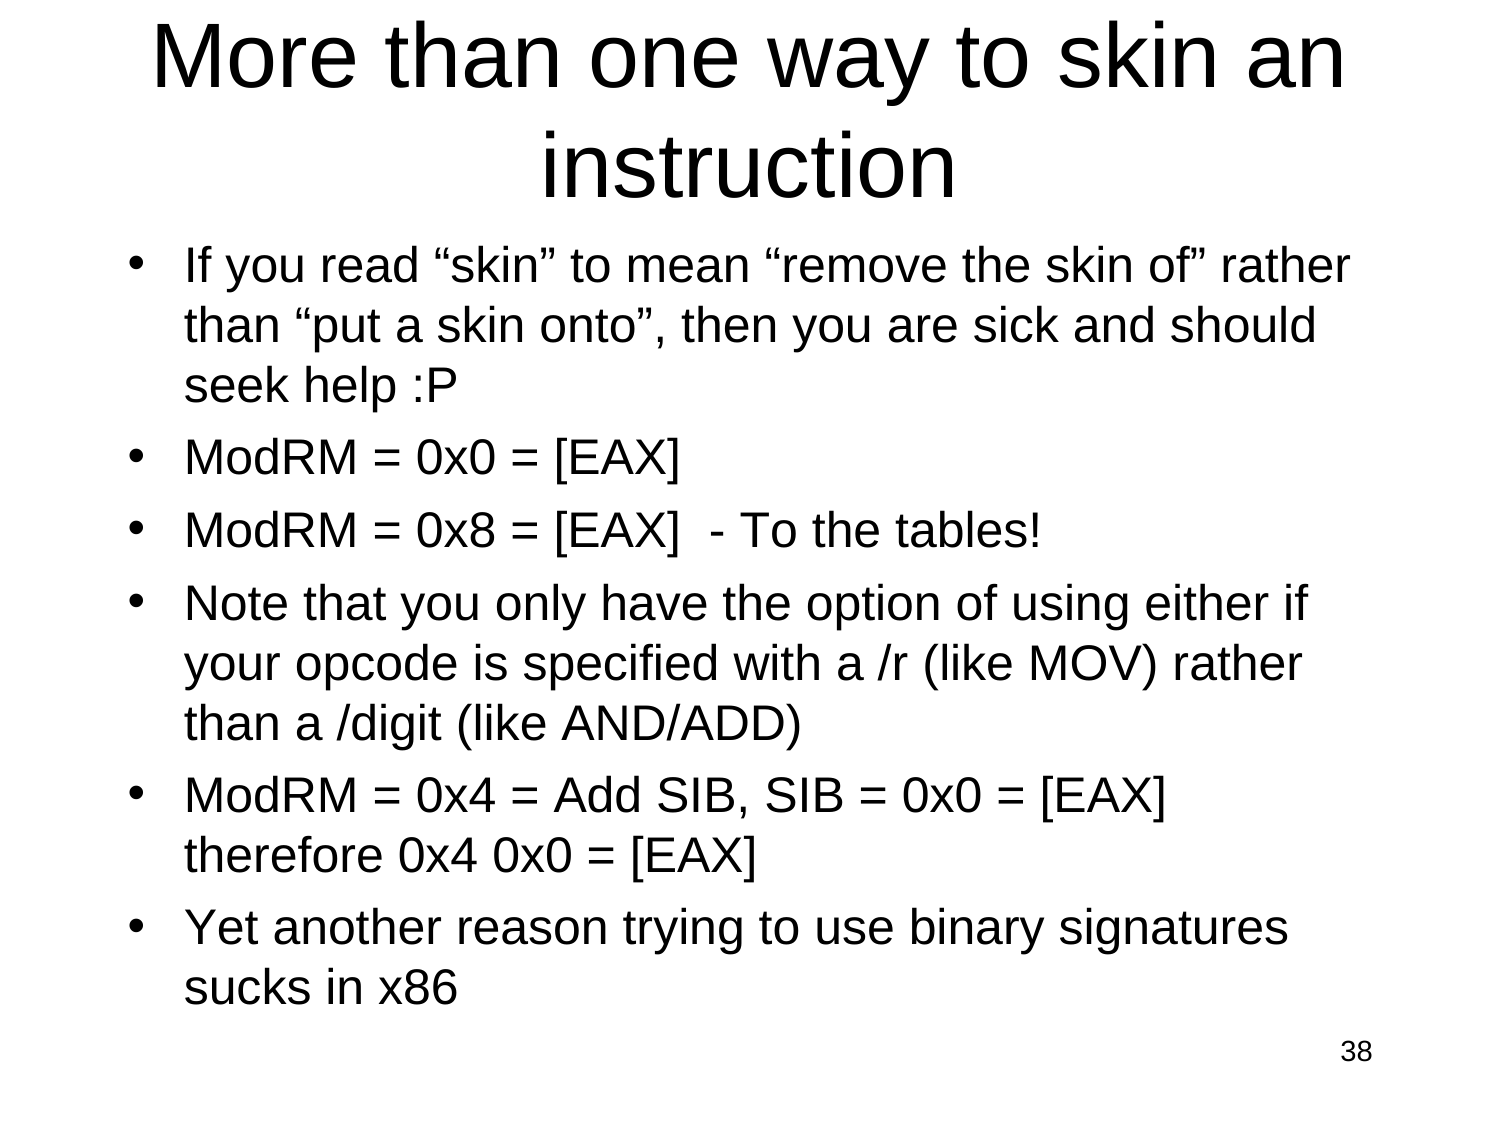

# More than one way to skin an instruction
If you read “skin” to mean “remove the skin of” rather than “put a skin onto”, then you are sick and should seek help :P
ModRM = 0x0 = [EAX]
ModRM = 0x8 = [EAX] - To the tables!
Note that you only have the option of using either if your opcode is specified with a /r (like MOV) rather than a /digit (like AND/ADD)
ModRM = 0x4 = Add SIB, SIB = 0x0 = [EAX] therefore 0x4 0x0 = [EAX]
Yet another reason trying to use binary signatures sucks in x86